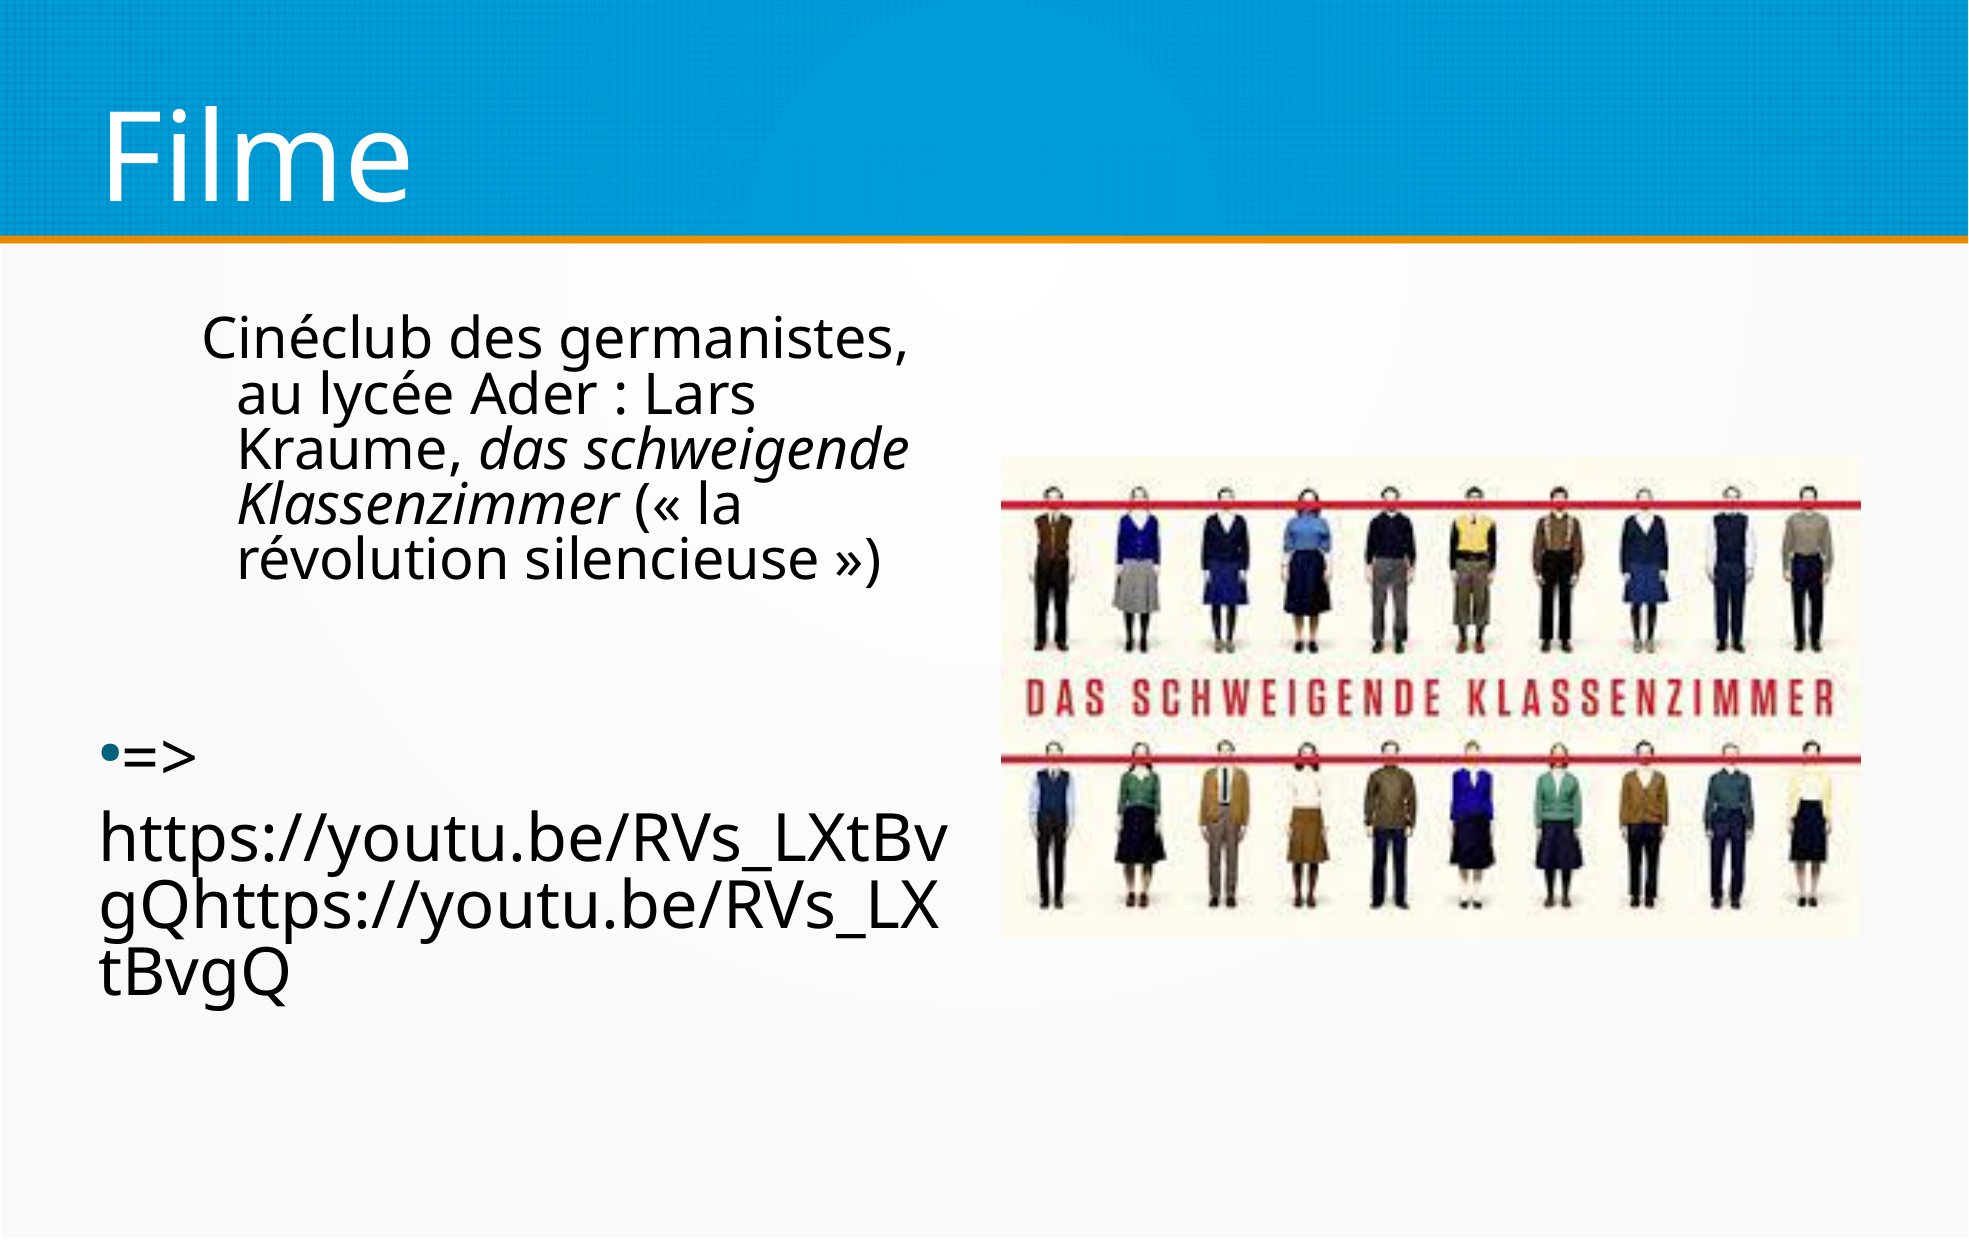

# Filme
Cinéclub des germanistes, au lycée Ader : Lars Kraume, das schweigende Klassenzimmer (« la révolution silencieuse »)
=> https://youtu.be/RVs_LXtBvgQhttps://youtu.be/RVs_LXtBvgQ